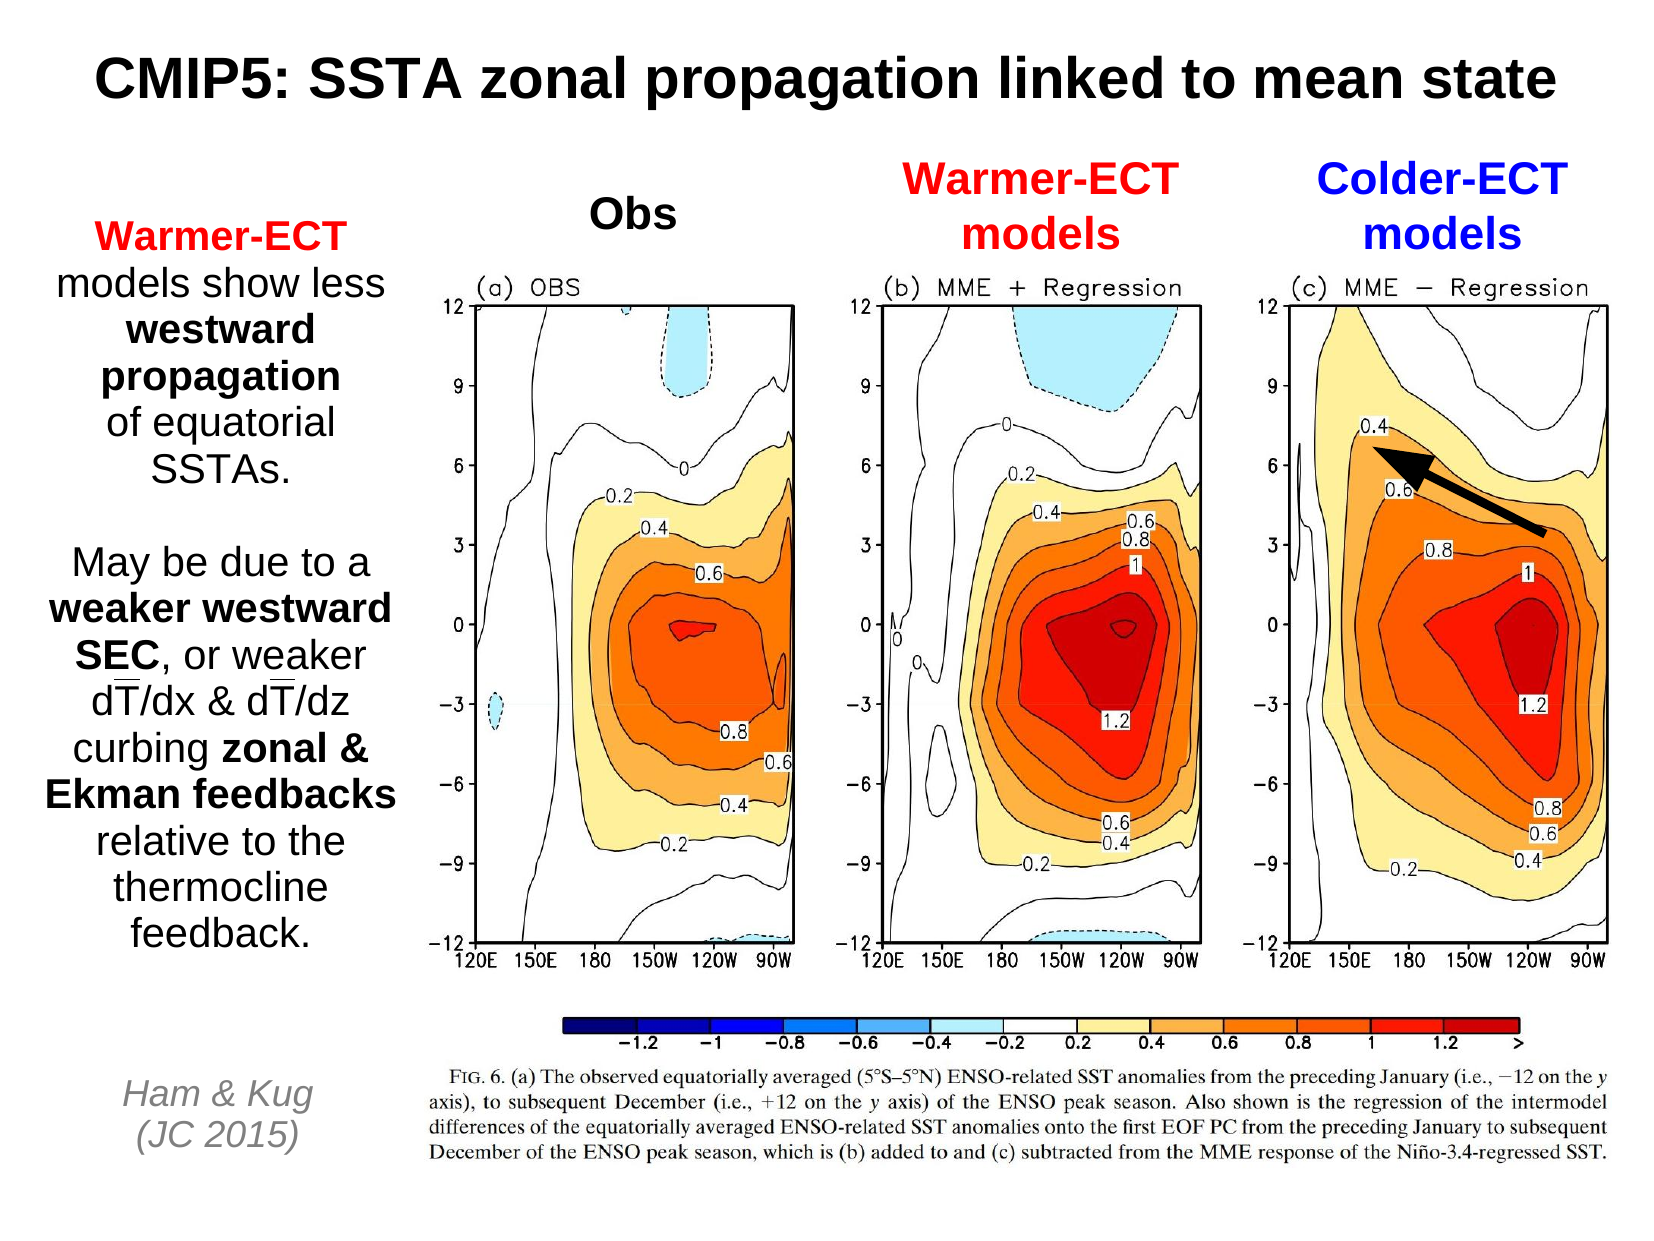

CMIP5: SSTA zonal propagation linked to mean state
Warmer-ECT
models
Colder-ECT
models
Obs
Warmer-ECT
models show less westward propagation
of equatorial SSTAs.
May be due to a weaker westward SEC, or weaker
dT/dx & dT/dz
curbing zonal & Ekman feedbacks relative to the thermocline feedback.
Ham & Kug
(JC 2015)